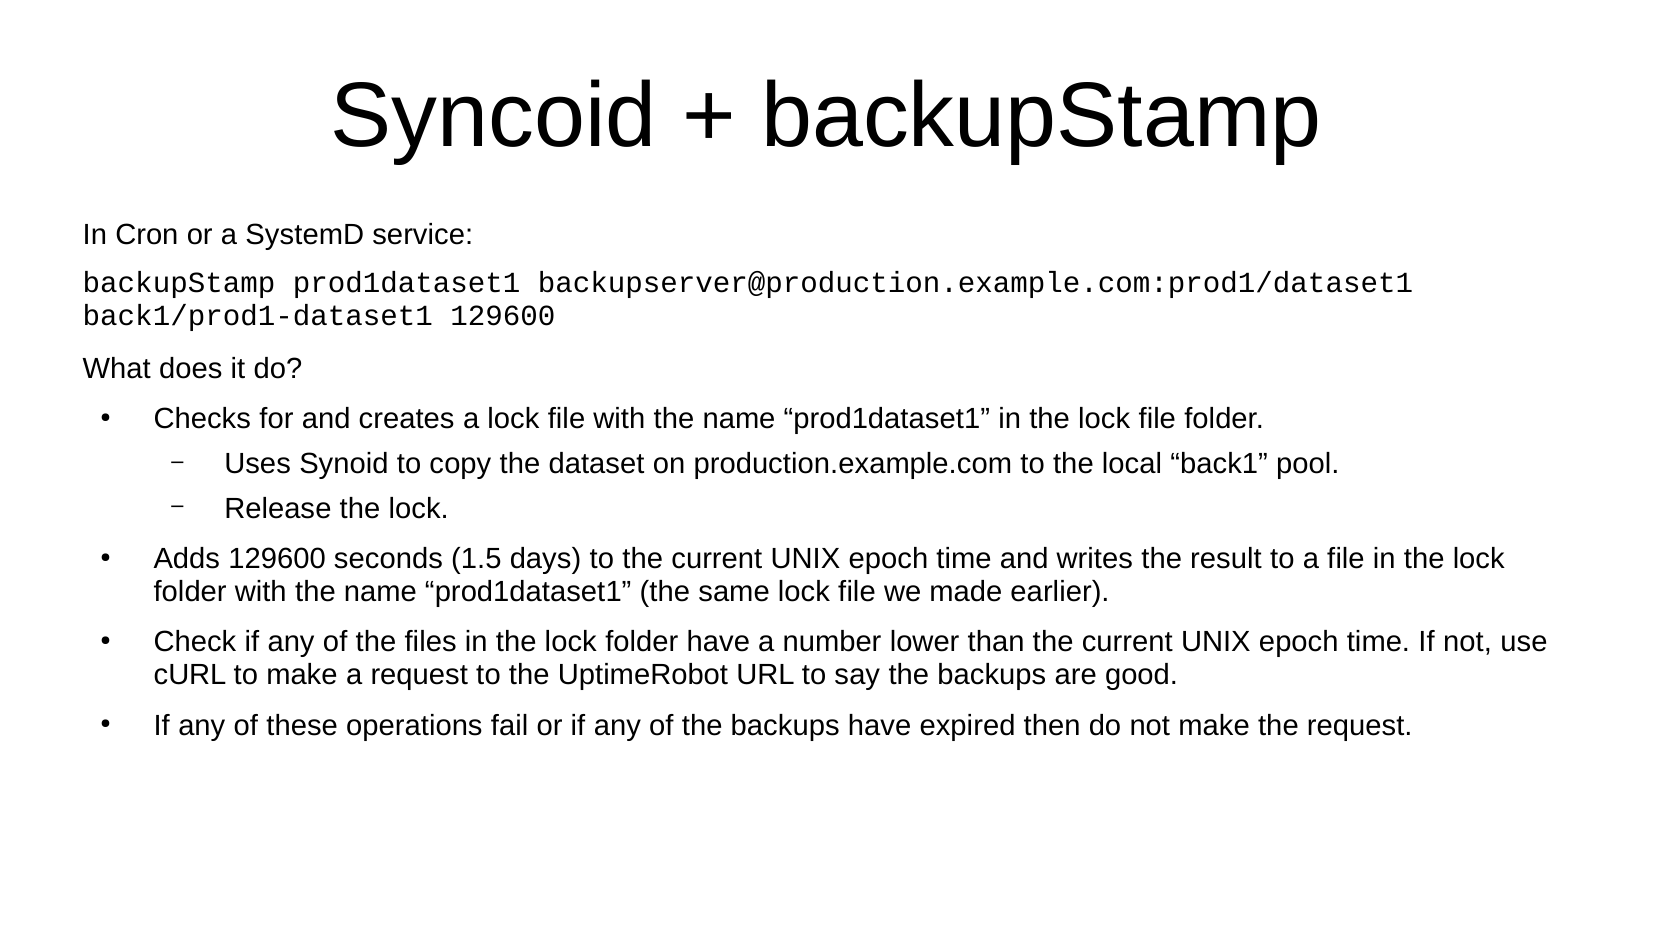

# Syncoid + backupStamp
In Cron or a SystemD service:
backupStamp prod1dataset1 backupserver@production.example.com:prod1/dataset1 back1/prod1-dataset1 129600
What does it do?
Checks for and creates a lock file with the name “prod1dataset1” in the lock file folder.
Uses Synoid to copy the dataset on production.example.com to the local “back1” pool.
Release the lock.
Adds 129600 seconds (1.5 days) to the current UNIX epoch time and writes the result to a file in the lock folder with the name “prod1dataset1” (the same lock file we made earlier).
Check if any of the files in the lock folder have a number lower than the current UNIX epoch time. If not, use cURL to make a request to the UptimeRobot URL to say the backups are good.
If any of these operations fail or if any of the backups have expired then do not make the request.